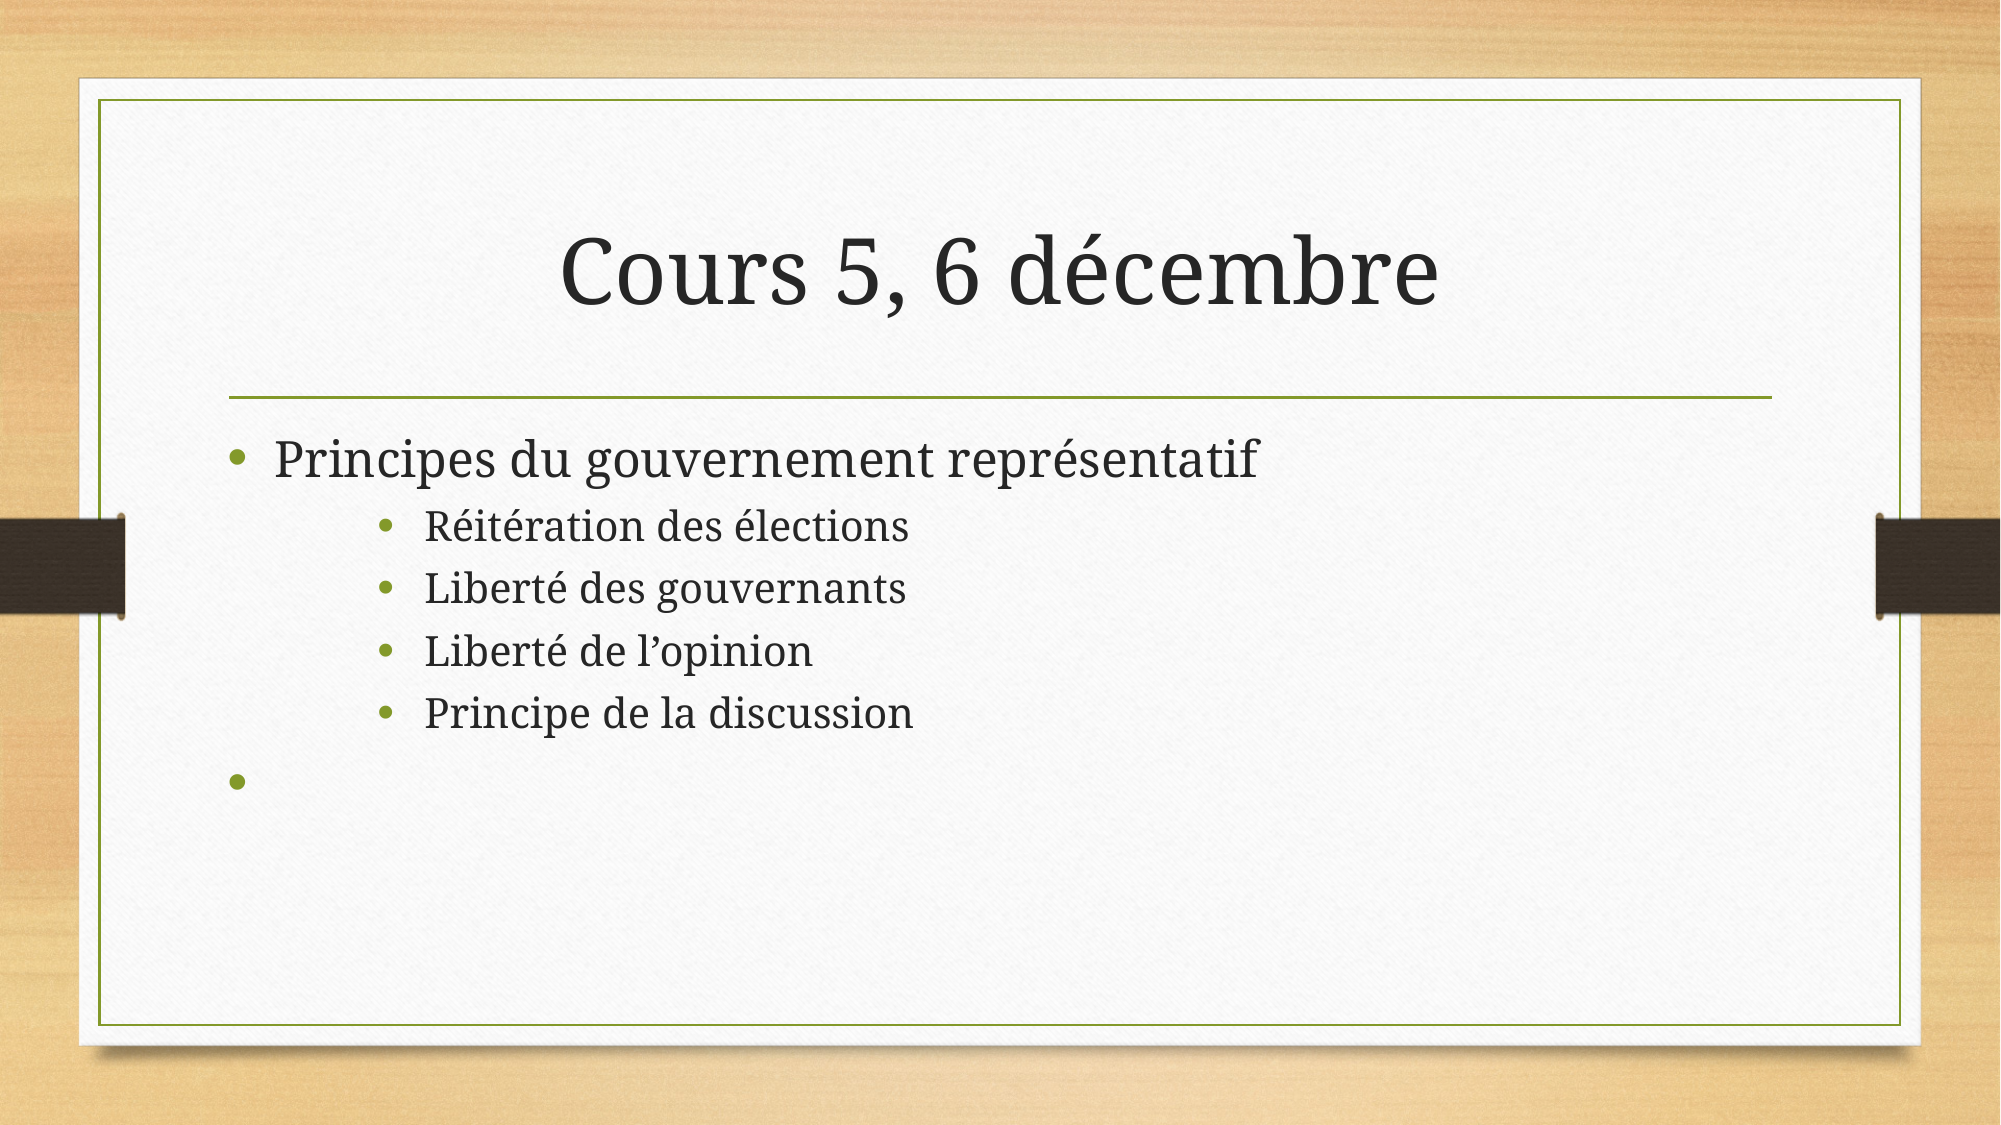

# Cours 5, 6 décembre
Principes du gouvernement représentatif
Réitération des élections
Liberté des gouvernants
Liberté de l’opinion
Principe de la discussion